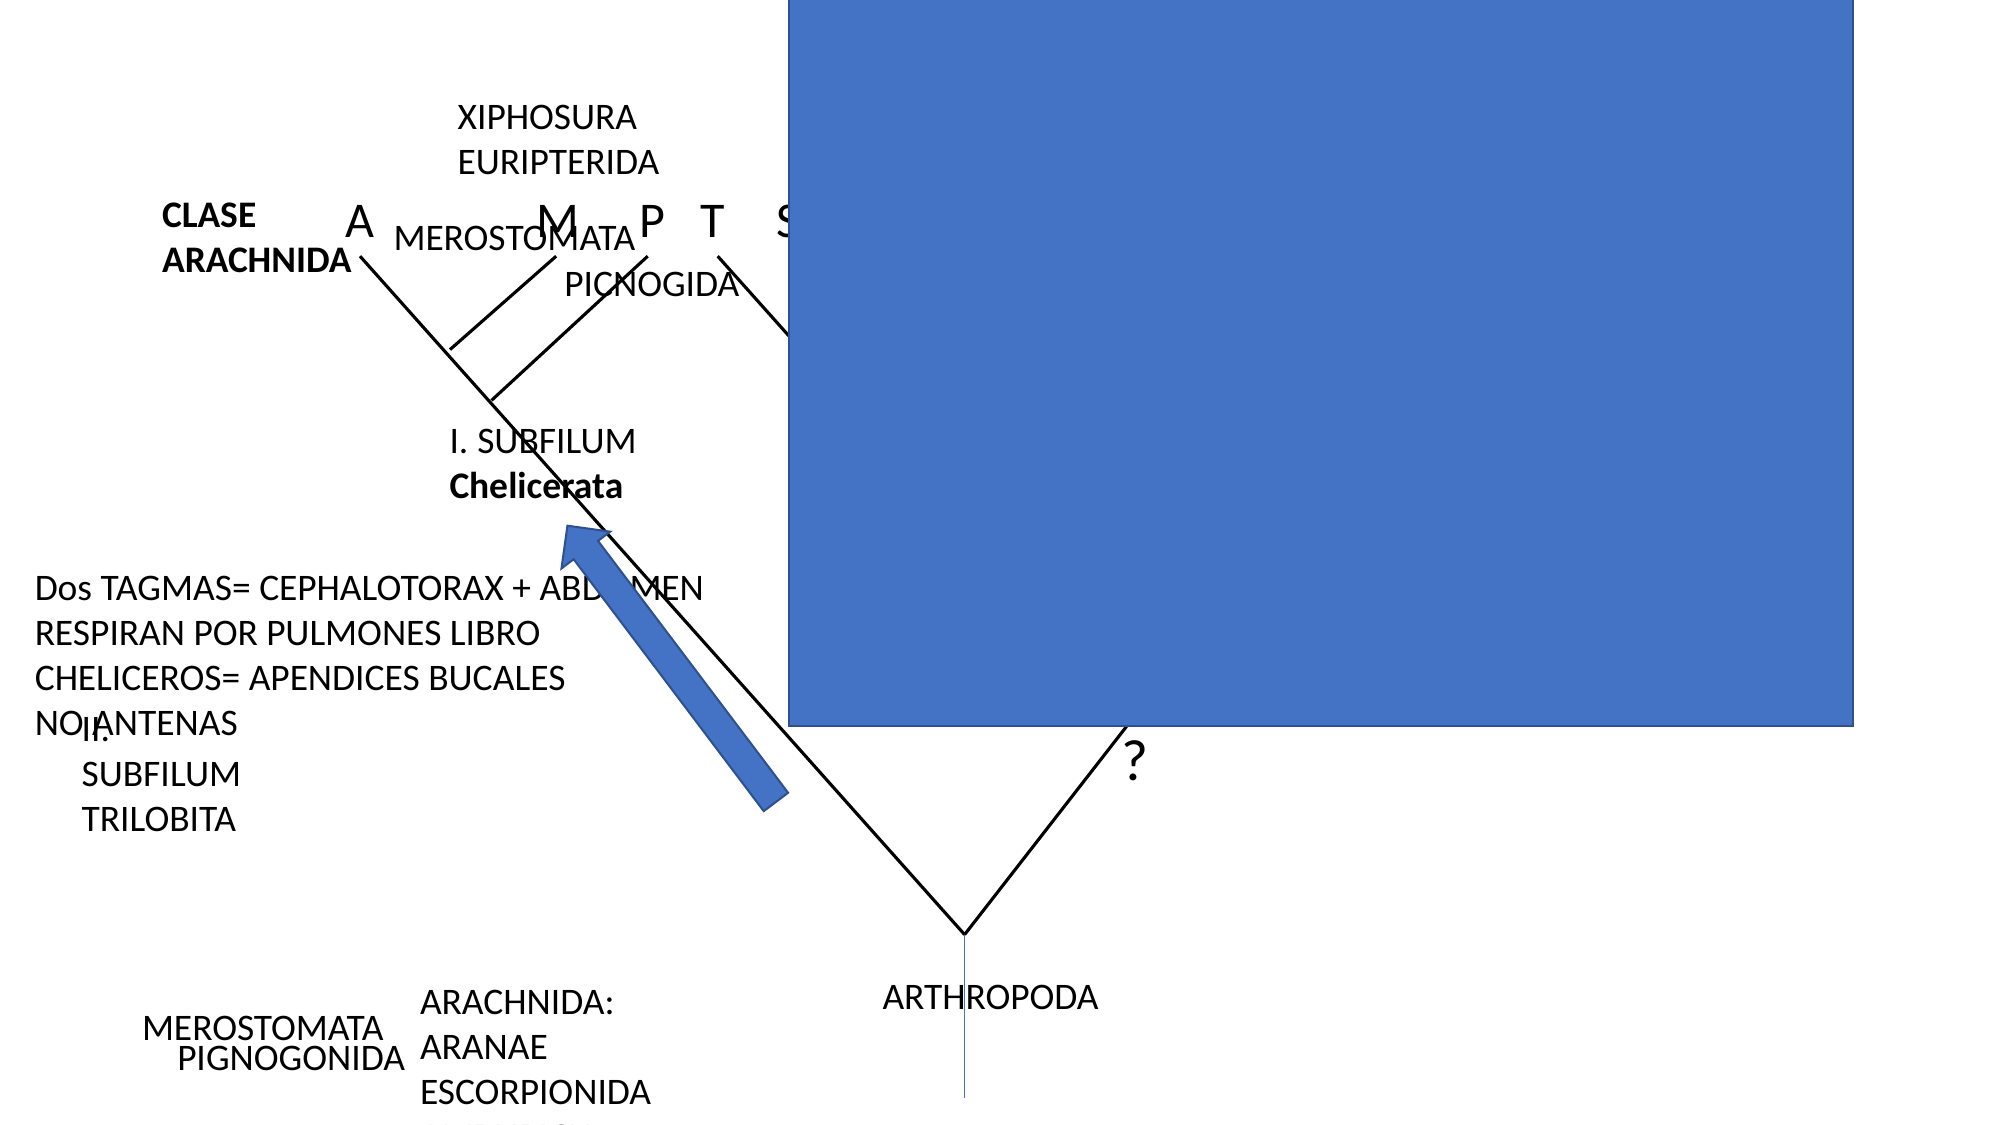

SYMPHILA
CHILOPODA
XIPHOSURA
EURIPTERIDA
DIPLOPODA
COLEMBOLA
IV. CRUSTACEA
Ch
C
Th
D
A
M
P
T
S
CLASE ARACHNIDA
Pterigota!!!
MEROSTOMATA
PICNOGIDA
APTERIGOTA
Entognatha
Ectognatha
Miriapoda
I. SUBFILUM Chelicerata
CLASE: Hexapoda
THYSANURA
Dos TAGMAS= CEPHALOTORAX + ABDOMEN
RESPIRAN POR PULMONES LIBRO
CHELICEROS= APENDICES BUCALES
NO ANTENAS
III.Unirramia o Atelocerata
M
MANDIBULATA
II. SUBFILUM TRILOBITA
?
ARTHROPODA
ARACHNIDA: ARANAE
ESCORPIONIDA
AMBLIPIGY
MEROSTOMATA
PIGNOGONIDA